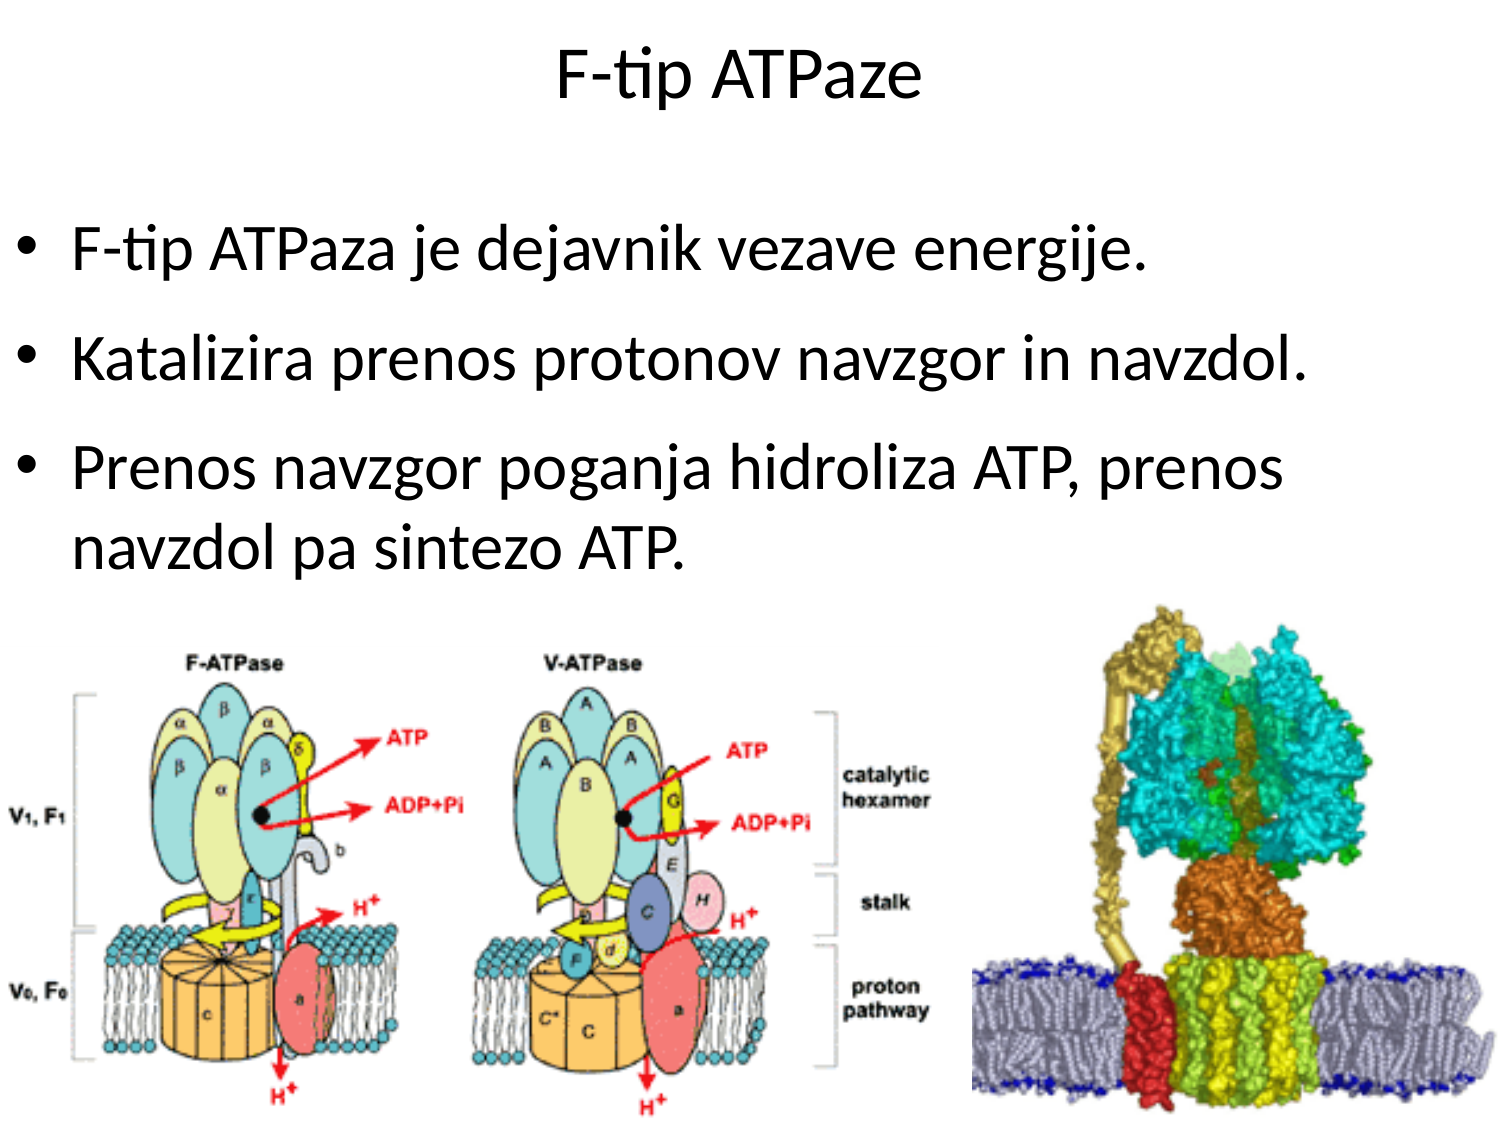

# F-tip ATPaze
F-tip ATPaza je dejavnik vezave energije.
Katalizira prenos protonov navzgor in navzdol.
Prenos navzgor poganja hidroliza ATP, prenos navzdol pa sintezo ATP.